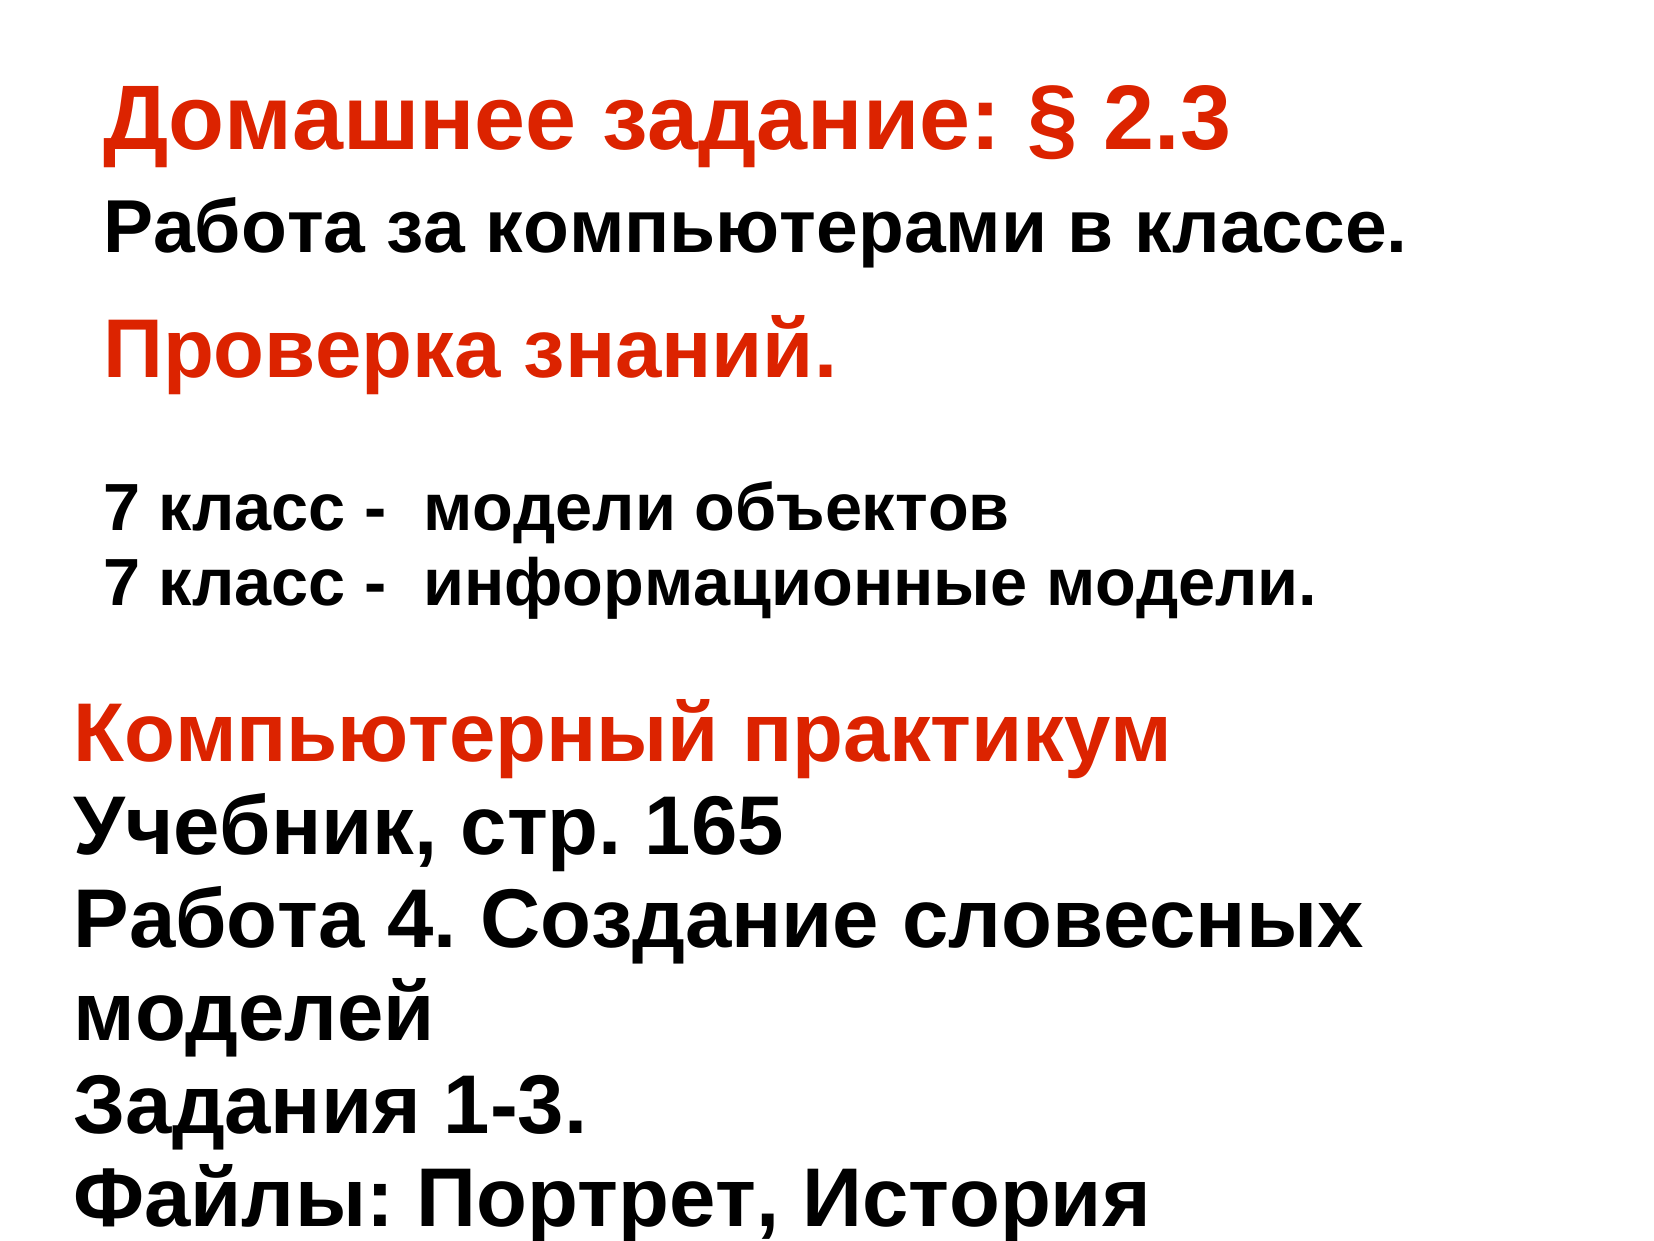

Домашнее задание: § 2.3
Работа за компьютерами в классе.
Проверка знаний.
7 класс - модели объектов
7 класс - информационные модели.
Компьютерный практикум
Учебник, стр. 165
Работа 4. Создание словесных моделей
Задания 1-3.
Файлы: Портрет, История